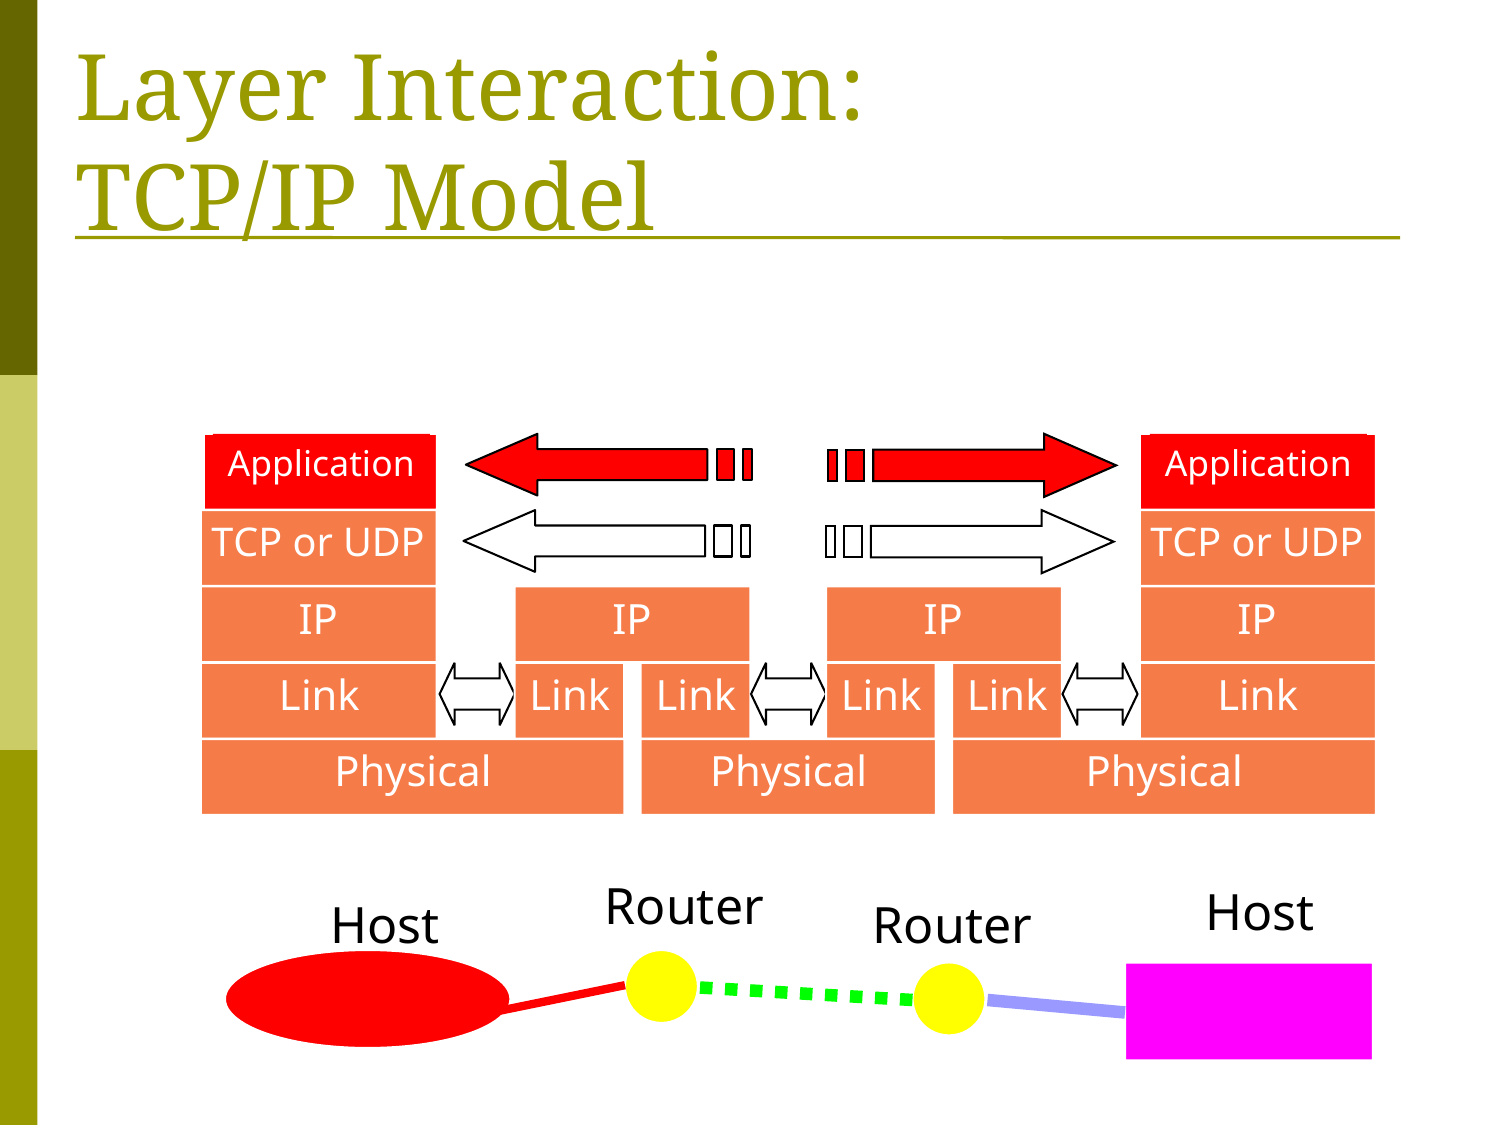

Layer Interaction:
TCP/IP Model
Application
Application
TCP or UDP
TCP or UDP
IP
IP
IP
IP
Link
Link
Link
Link
Link
Link
Physical
Physical
Physical
Router
Host
Host
Router